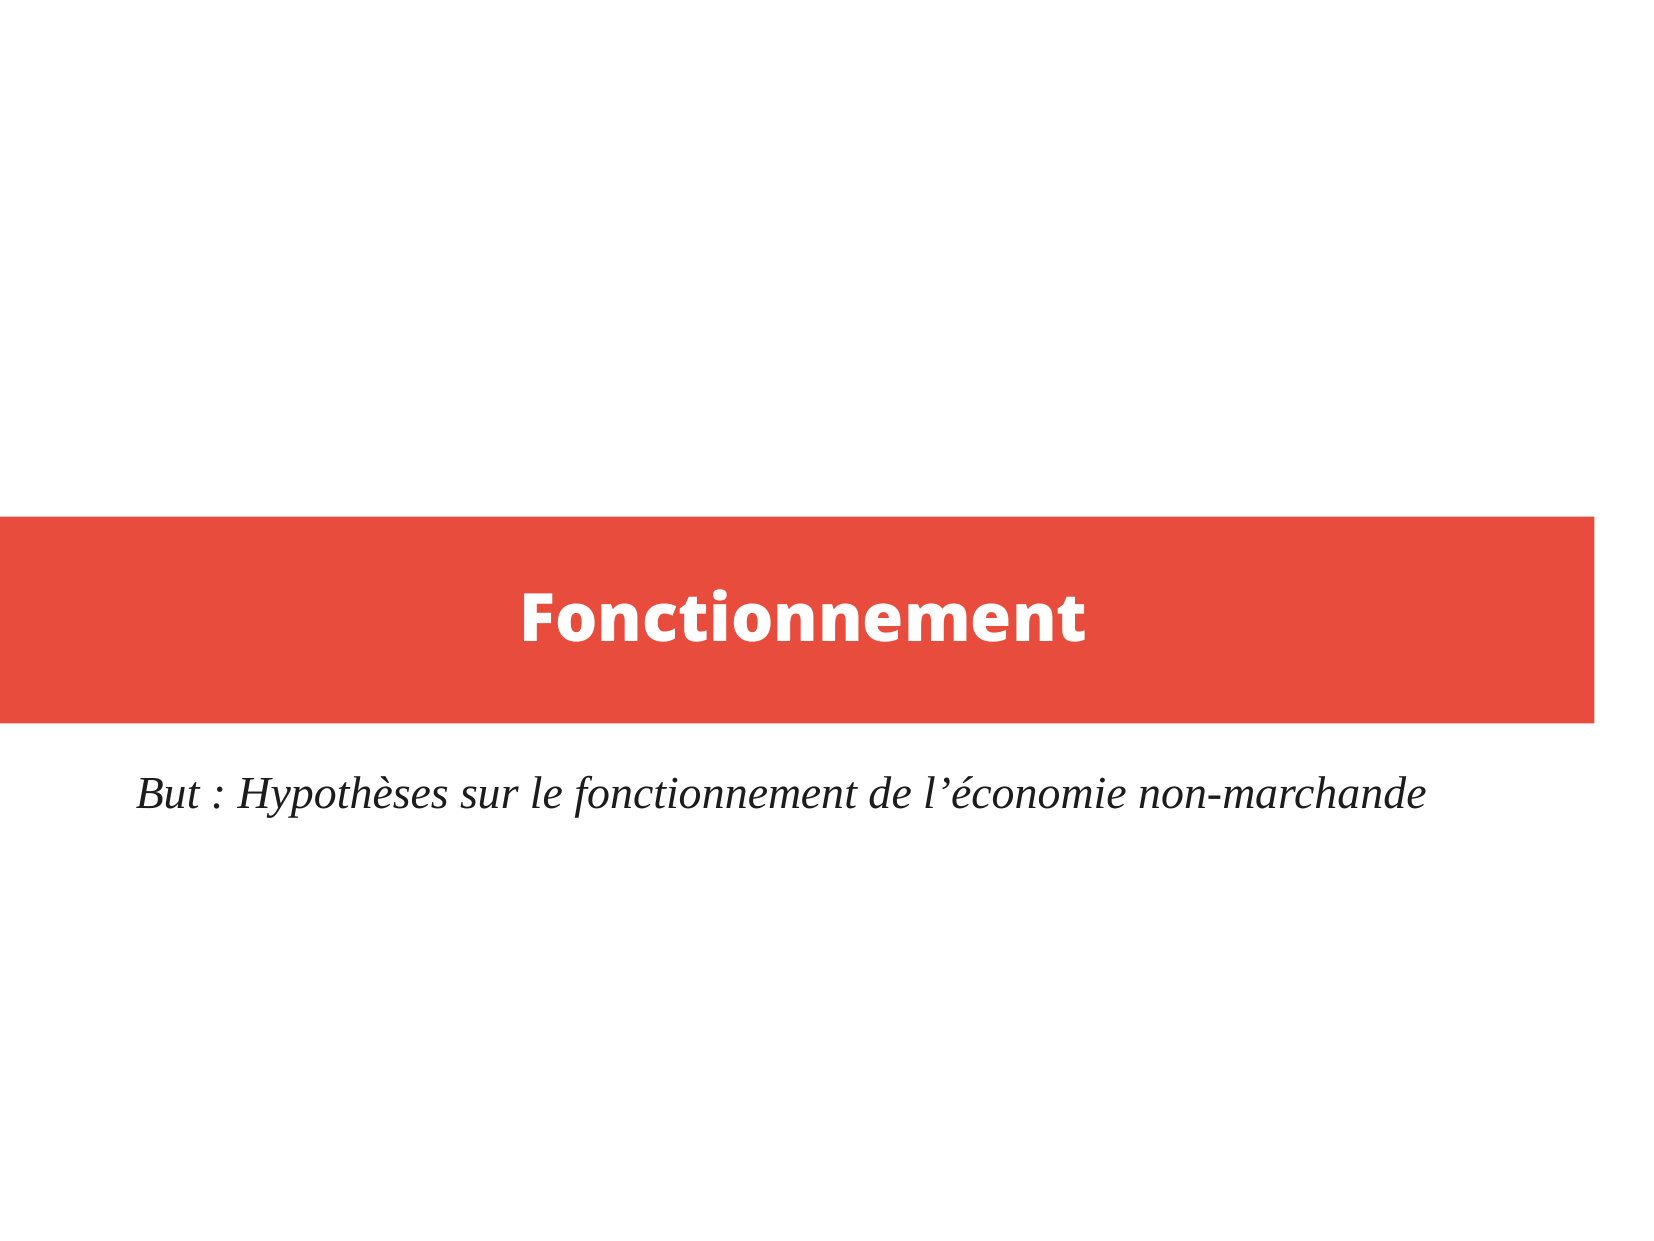

# Fonctionnement
But : Hypothèses sur le fonctionnement de l’économie non-marchande